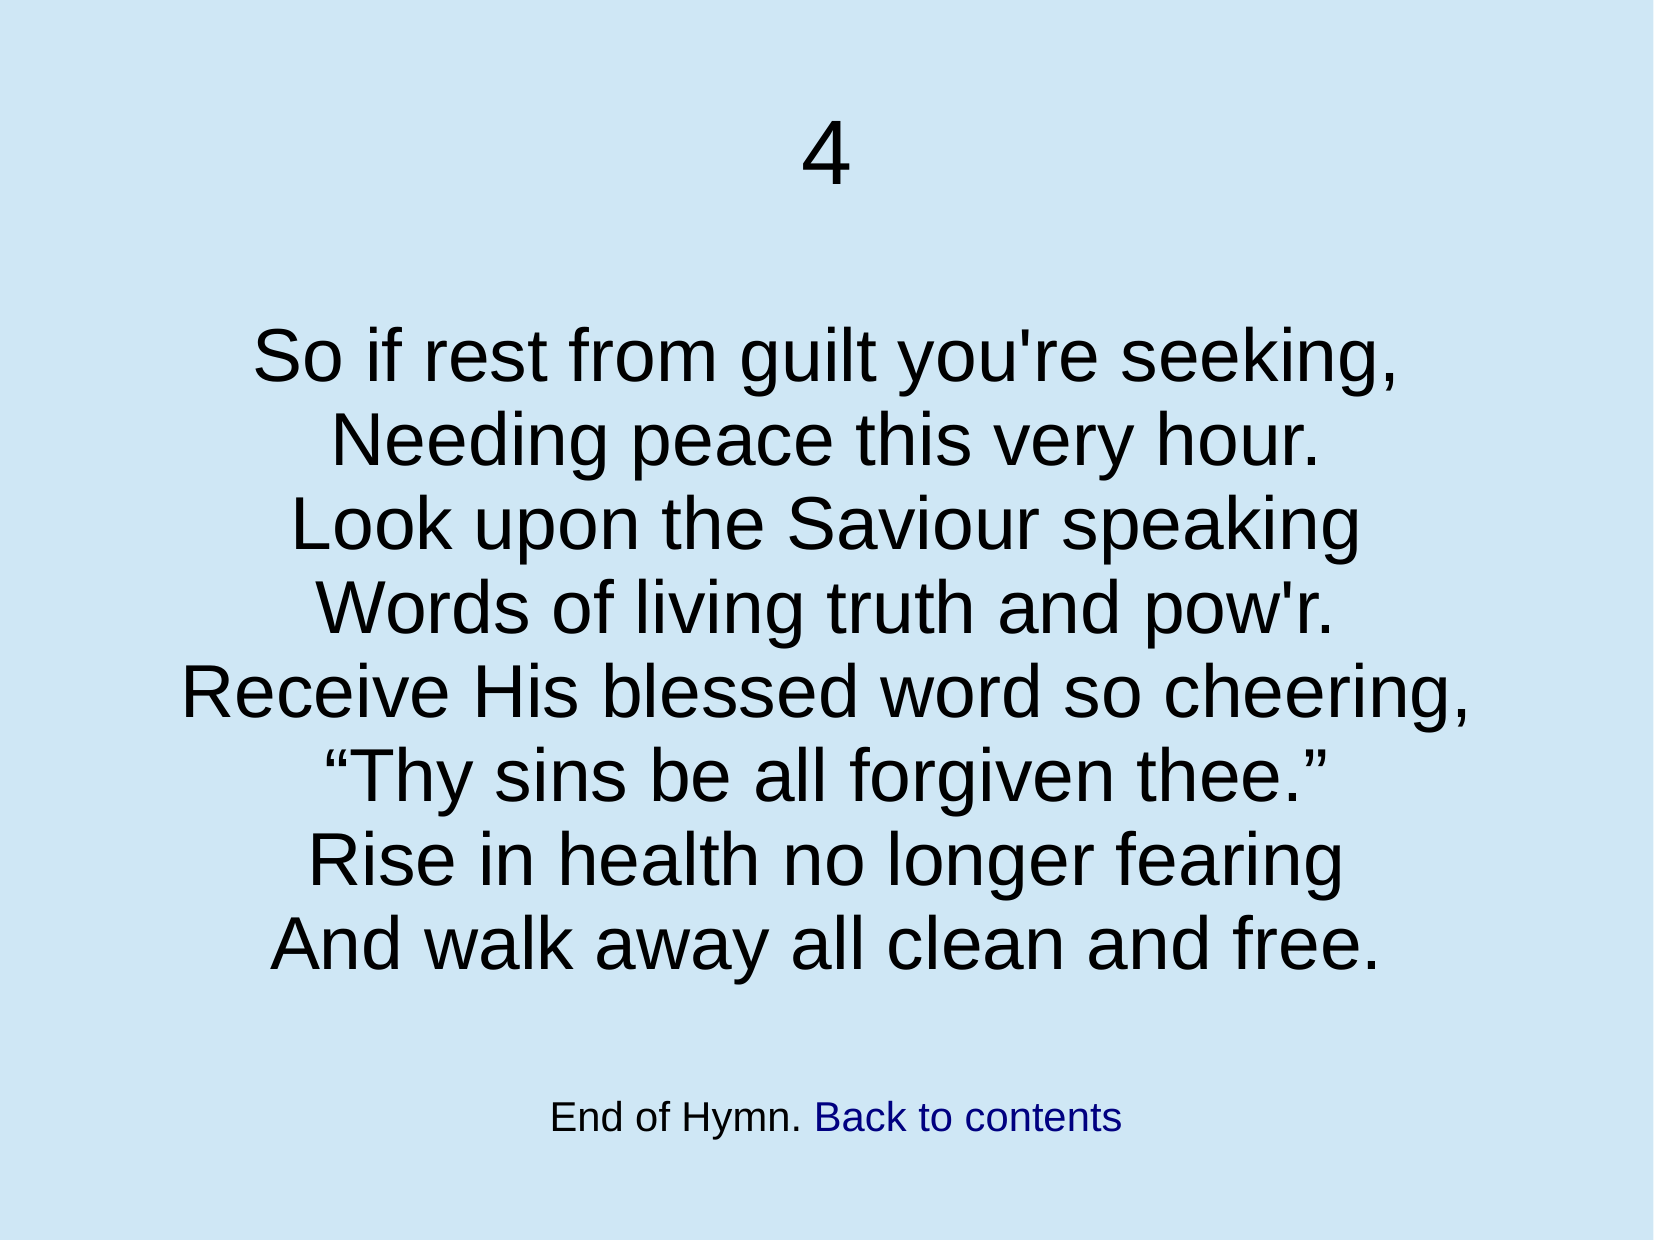

# 4
So if rest from guilt you're seeking,
Needing peace this very hour.
Look upon the Saviour speaking
Words of living truth and pow'r.
Receive His blessed word so cheering,
“Thy sins be all forgiven thee.”
Rise in health no longer fearing
And walk away all clean and free.
 End of Hymn. Back to contents